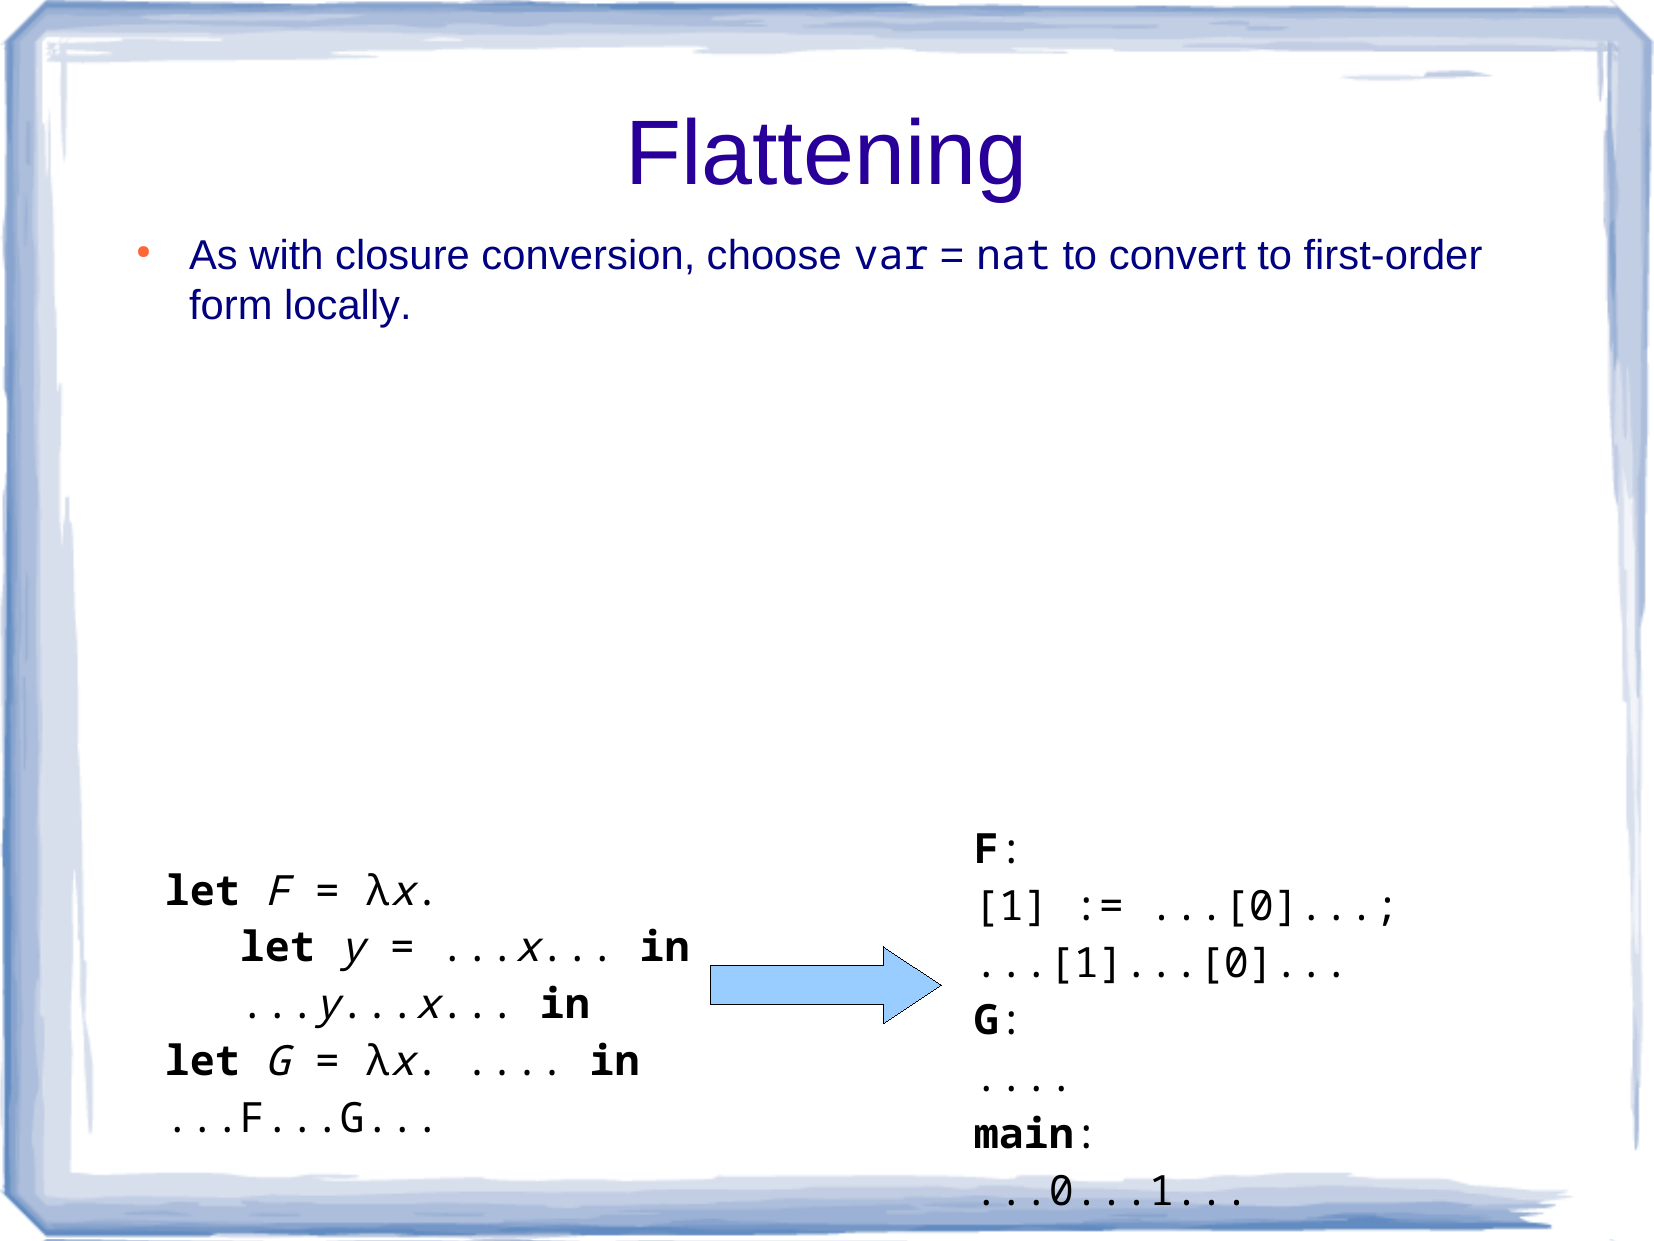

# Flattening
As with closure conversion, choose var = nat to convert to first-order form locally.
F:
[1] := ...[0]...;
...[1]...[0]...
G:
....
main:
...0...1...
let F = λx.
	let y = ...x... in
	...y...x... in
let G = λx. .... in
...F...G...